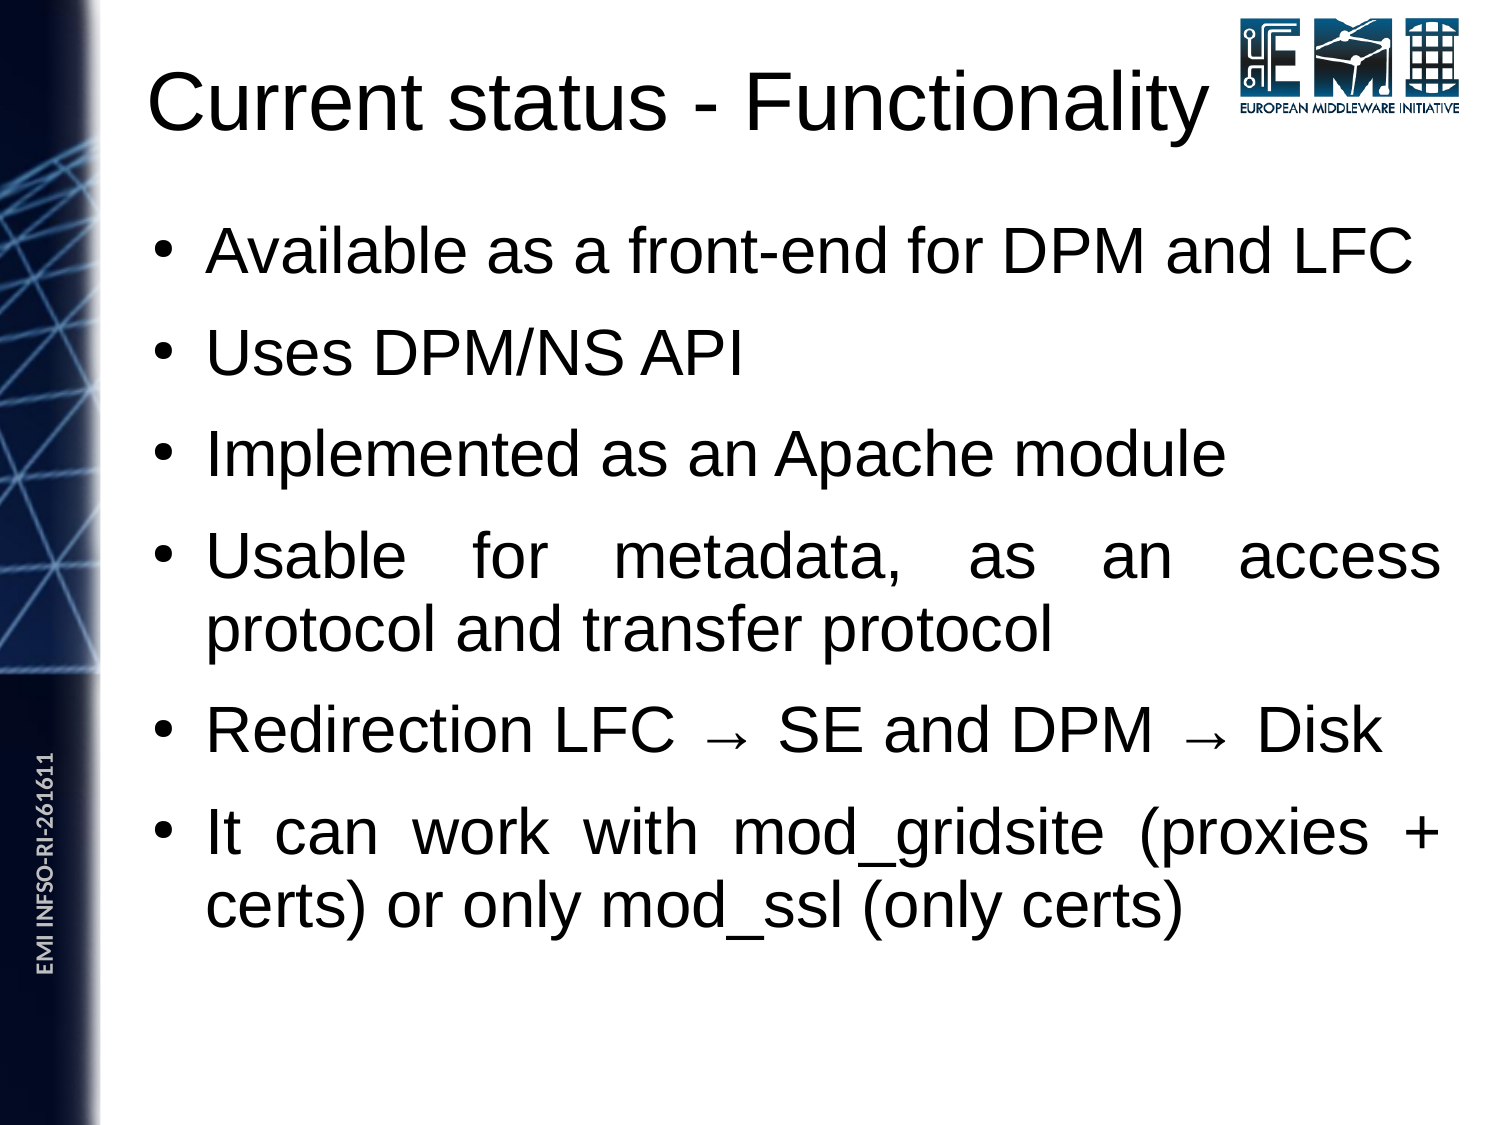

# Current status - Functionality
Available as a front-end for DPM and LFC
Uses DPM/NS API
Implemented as an Apache module
Usable for metadata, as an access protocol and transfer protocol
Redirection LFC → SE and DPM → Disk
It can work with mod_gridsite (proxies + certs) or only mod_ssl (only certs)